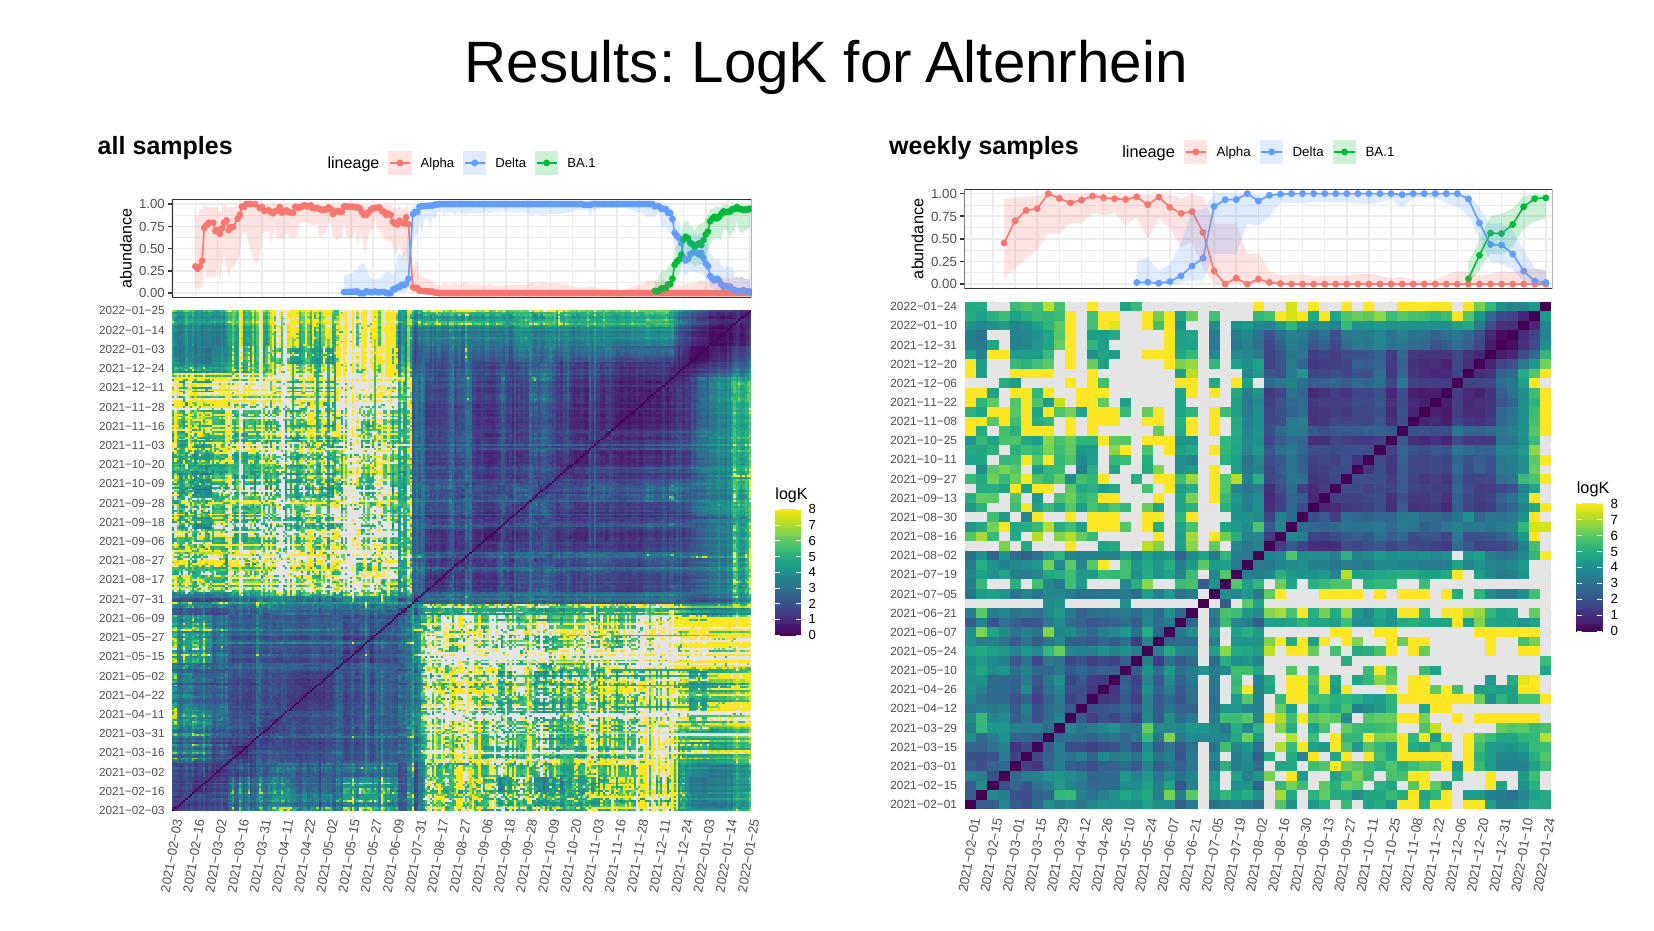

# Results: LogK for Altenrhein
all samples
weekly samples